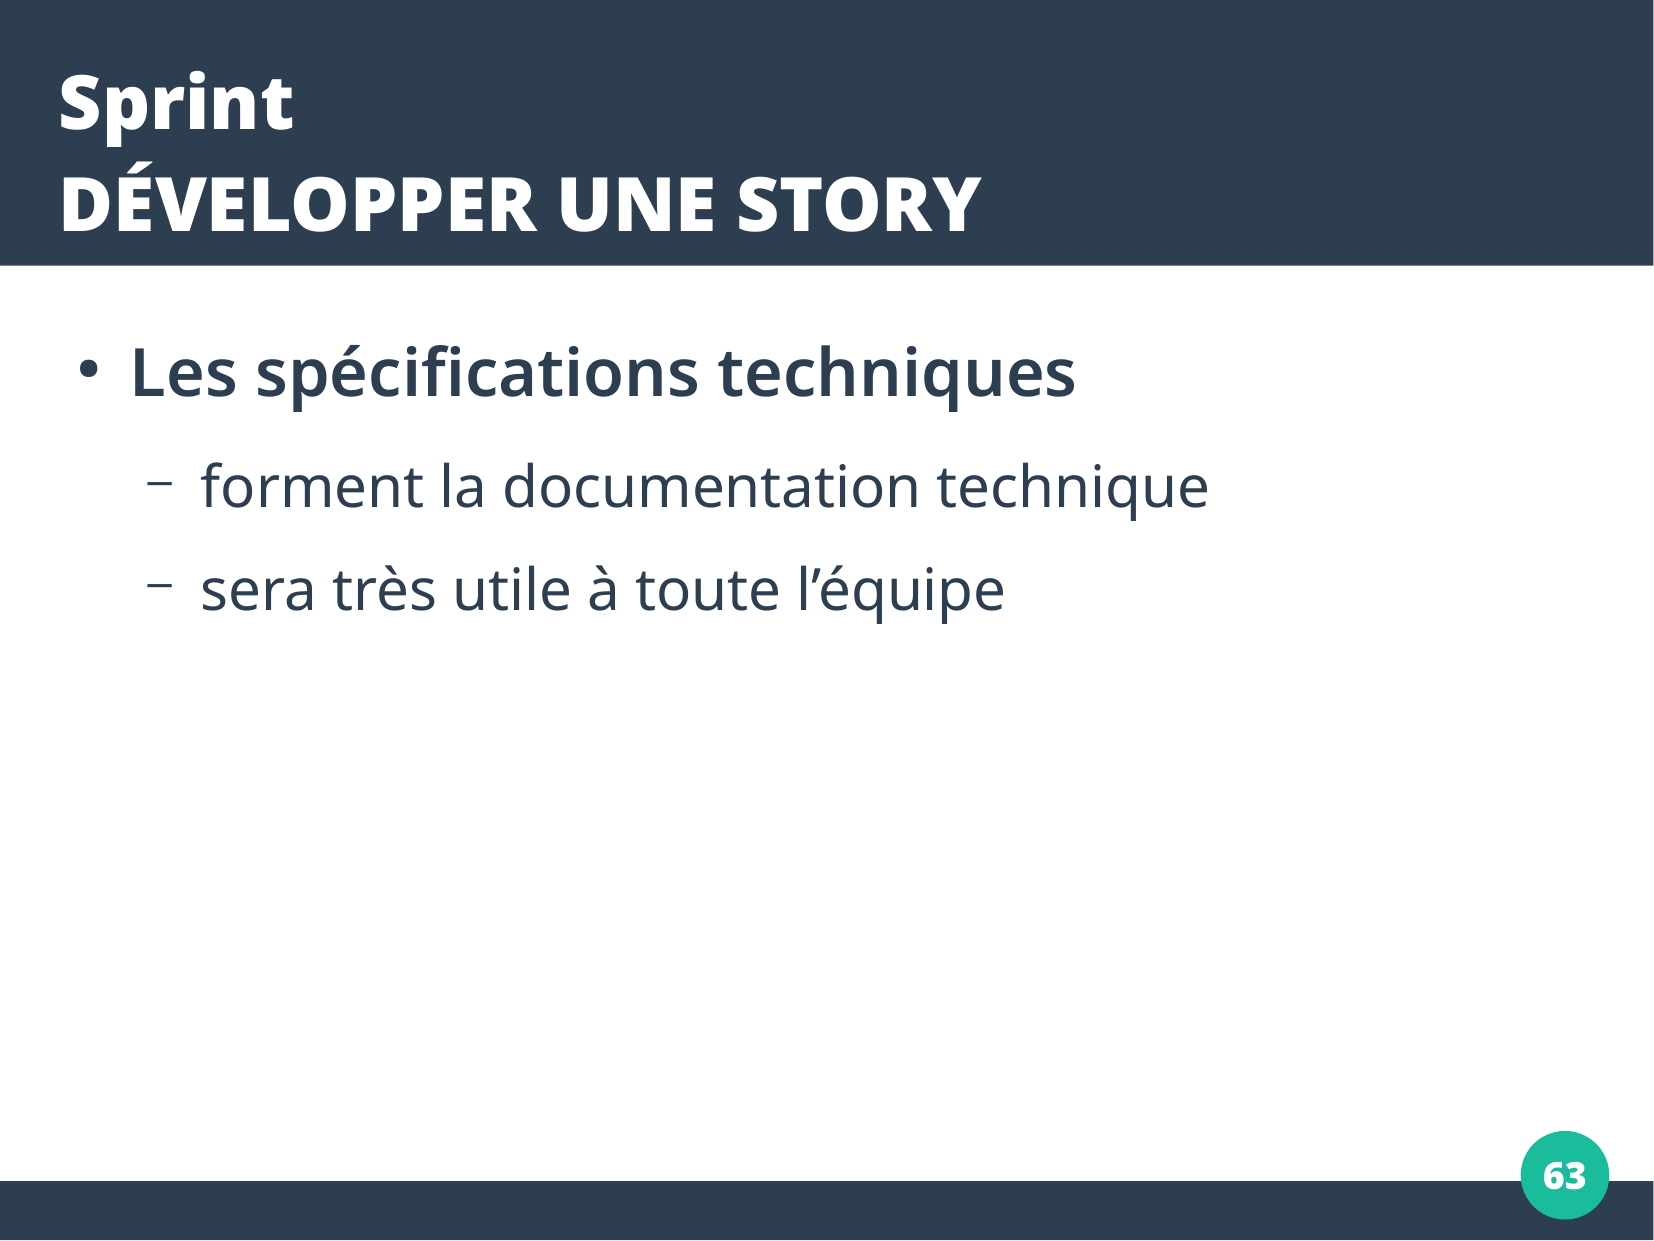

# Sprint DÉVELOPPER UNE STORY
Les spécifications techniques
forment la documentation technique
sera très utile à toute l’équipe
63